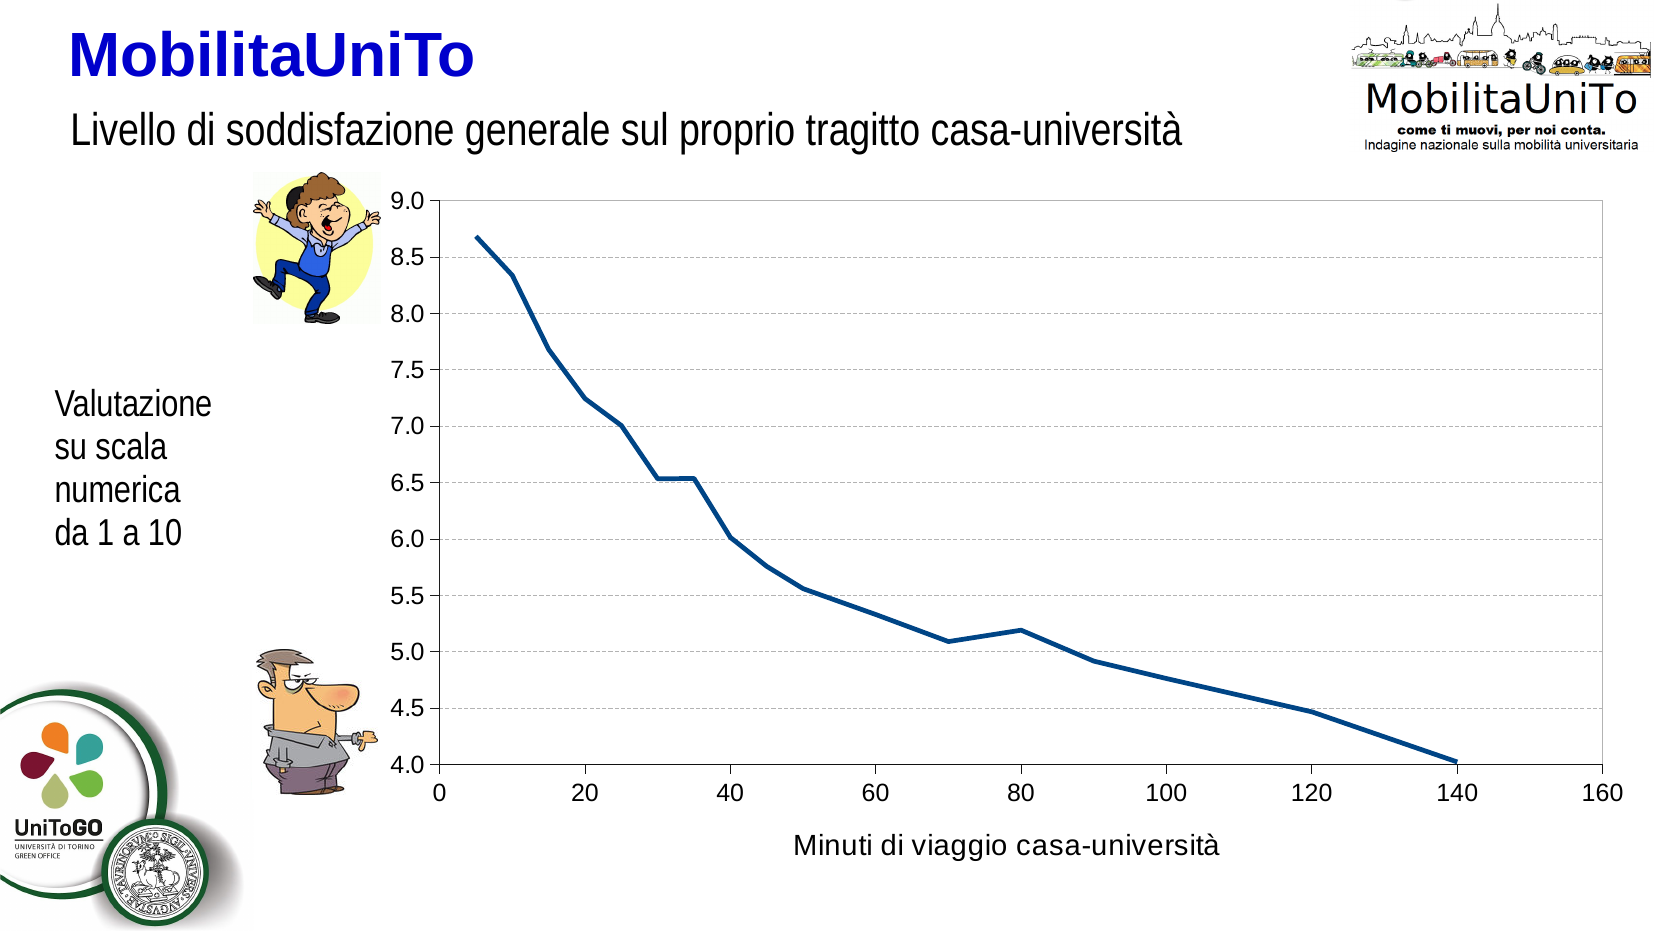

MobilitaUniTo
Livello di soddisfazione generale sul proprio tragitto casa-università
### Chart
| Category | Colonna G |
|---|---|Valutazione su scala numerica da 1 a 10